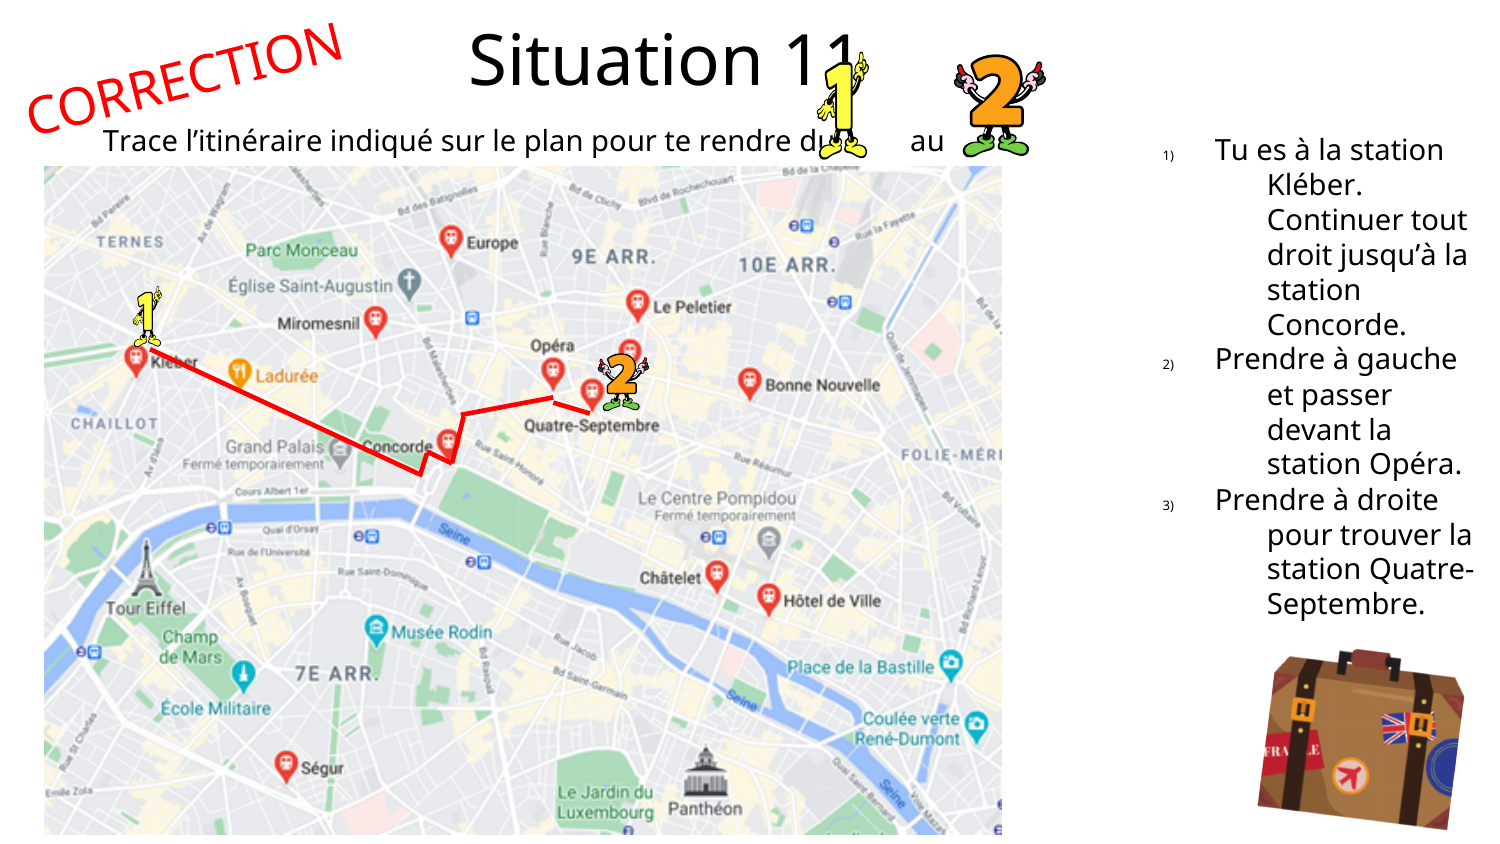

Situation 11
CORRECTION
Trace l’itinéraire indiqué sur le plan pour te rendre du au
Tu es à la station Kléber. Continuer tout droit jusqu’à la station Concorde.
Prendre à gauche et passer devant la station Opéra.
Prendre à droite pour trouver la station Quatre-Septembre.